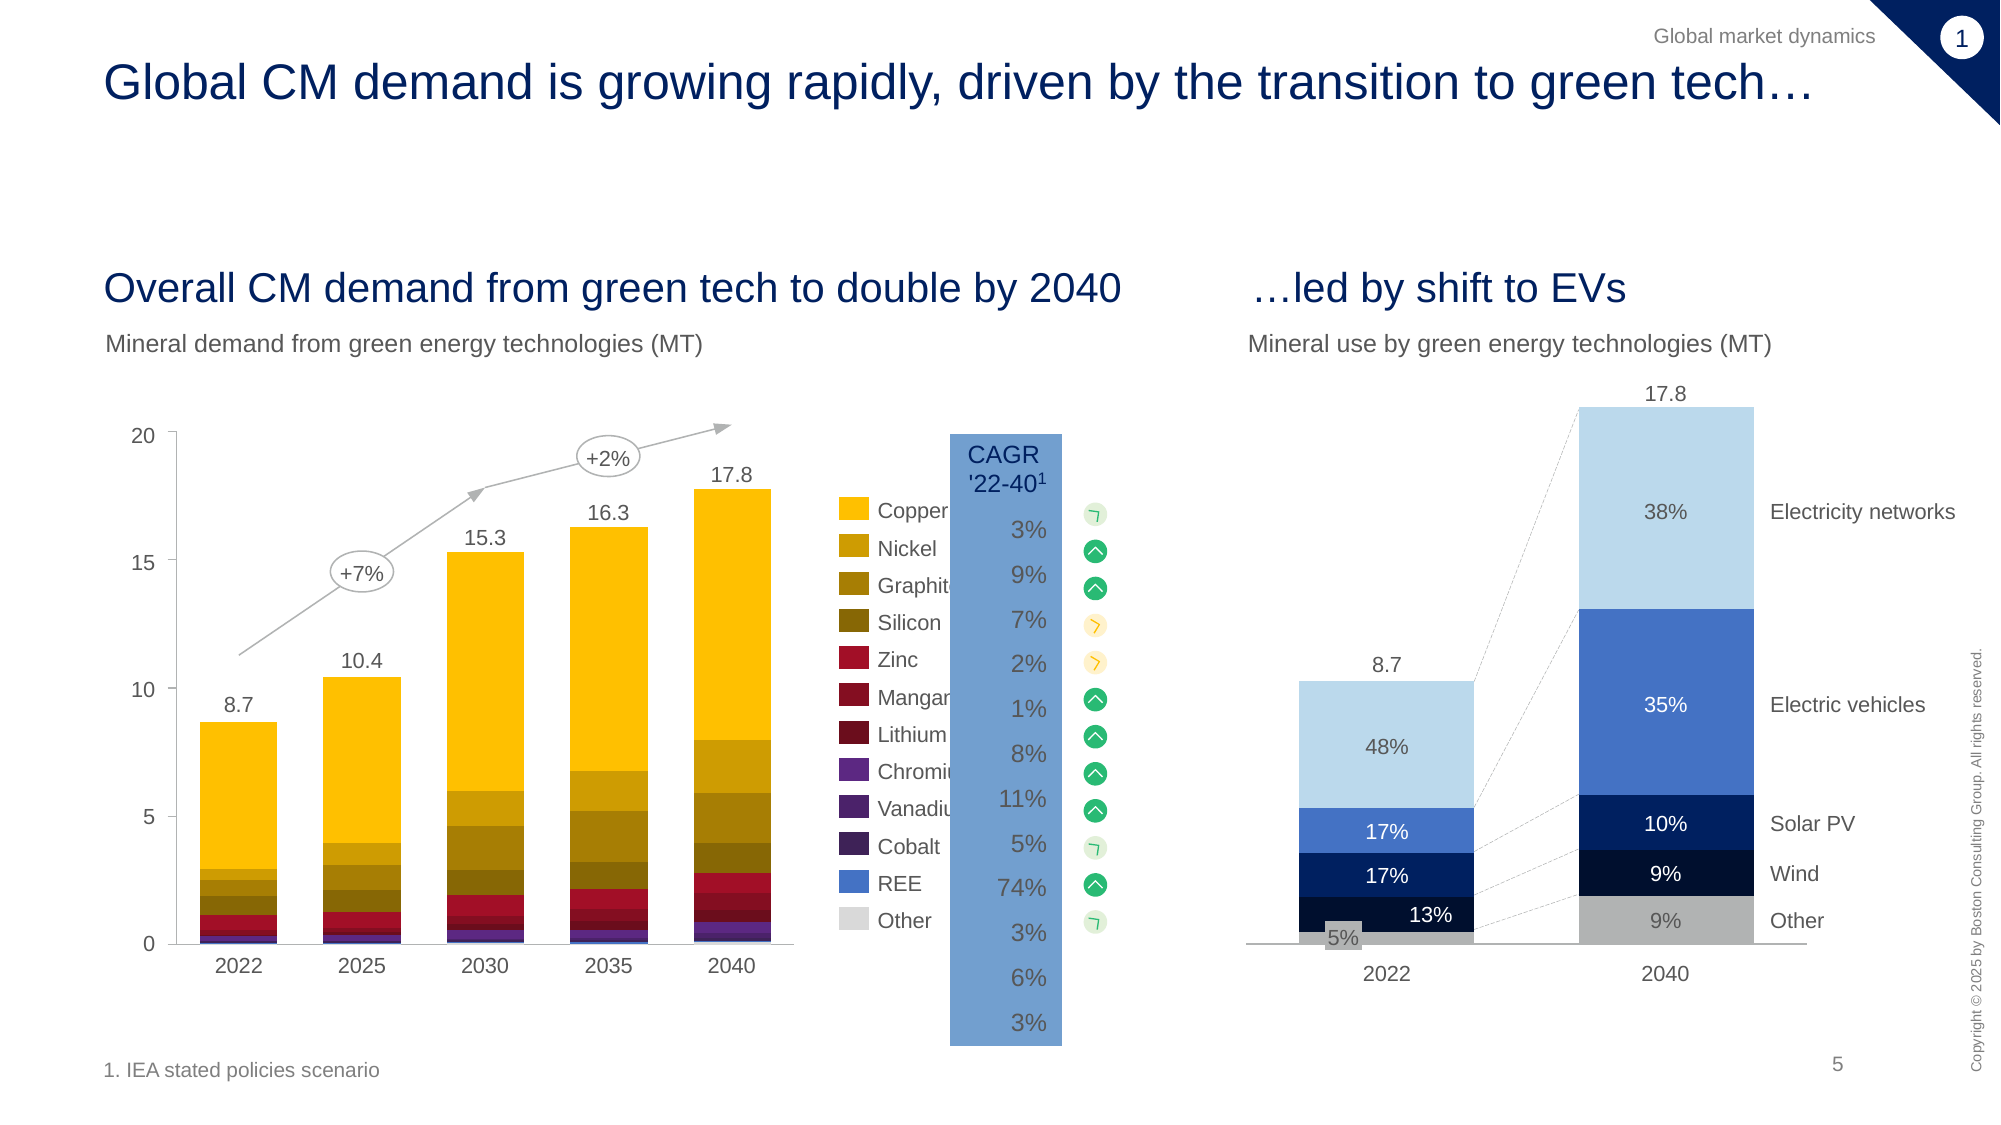

Global market dynamics
1
# Global CM demand is growing rapidly, driven by the transition to green tech…
Overall CM demand from green tech to double by 2040
…led by shift to EVs
Mineral demand from green energy technologies (MT)
Mineral use by green energy technologies (MT)
17.8
### Chart
| Category | Series1 | Series2 | Series3 | Series4 | Series5 |
|---|---|---|---|---|---|
| 1 | 419.554068115072 | 1142.0105591332 | 1453.35739741749 | 1483.90063479286 | 4196.33399561337 |
| 2 | 1590.45846851036 | 1516.02696327283 | 1827.6199004017 | 6154.40349634419 | 6686.76923083993 |20
### Chart
| Category | Series1 | Series2 | Series3 | Series4 | Series5 | Series6 | Series7 | Series8 | Series9 | Series10 | Series11 | Series12 |
|---|---|---|---|---|---|---|---|---|---|---|---|---|
| 1 | 57.0858571719964 | 12.6579875 | 68.1765 | 0.0100103999999988 | 181.109 | 73.1743 | 173.753 | 584.508 | 765.097 | 587.04 | 456.685 | 5735.86 |
| 2 | 60.2615032890044 | 17.4633934 | 69.4872 | 0.00544569999999567 | 216.958 | 128.704 | 162.366 | 624.603 | 848.497 | 987.398 | 831.069 | 6472.9 |
| 3 | 85.8597223780016 | 29.0040898 | 79.4245 | 15.3967 | 365.13 | 239.826 | 302.79 | 825.036 | 982.811 | 1697.59 | 1381.33 | 9298.25 |
| 4 | 28.1693924769952 | 83.8699 | 83.8699 | 74.4464 | 314.491 | 345.673 | 448.278 | 802.871 | 1050.19 | 1972.73 | 1561.24 | 9490.56 |
| 5 | 105.527023369003 | 34.573036 | 110.073 | 220.619 | 427.519 | 460.126 | 672.873 | 750.278 | 1184.89 | 1957.79 | 2046.43 | 9804.58 || CAGR '22-401 |
| --- |
| 3% |
| 9% |
| 7% |
| 2% |
| 1% |
| 8% |
| 11% |
| 5% |
| 74% |
| 3% |
| 6% |
| 3% |
+2%
17.8
Electricity networks
Copper
38%
16.3
15.3
Nickel
15
+7%
Graphite
Silicon
Zinc
10.4
8.7
Electric vehicles
10
Manganese
35%
8.7
Lithium
48%
Chromium
Vanadium
5
10%
Solar PV
17%
Cobalt
9%
Wind
17%
REE
13%
9%
Other
Other
5%
0
2022
2025
2030
2035
2040
2022
2040
1. IEA stated policies scenario